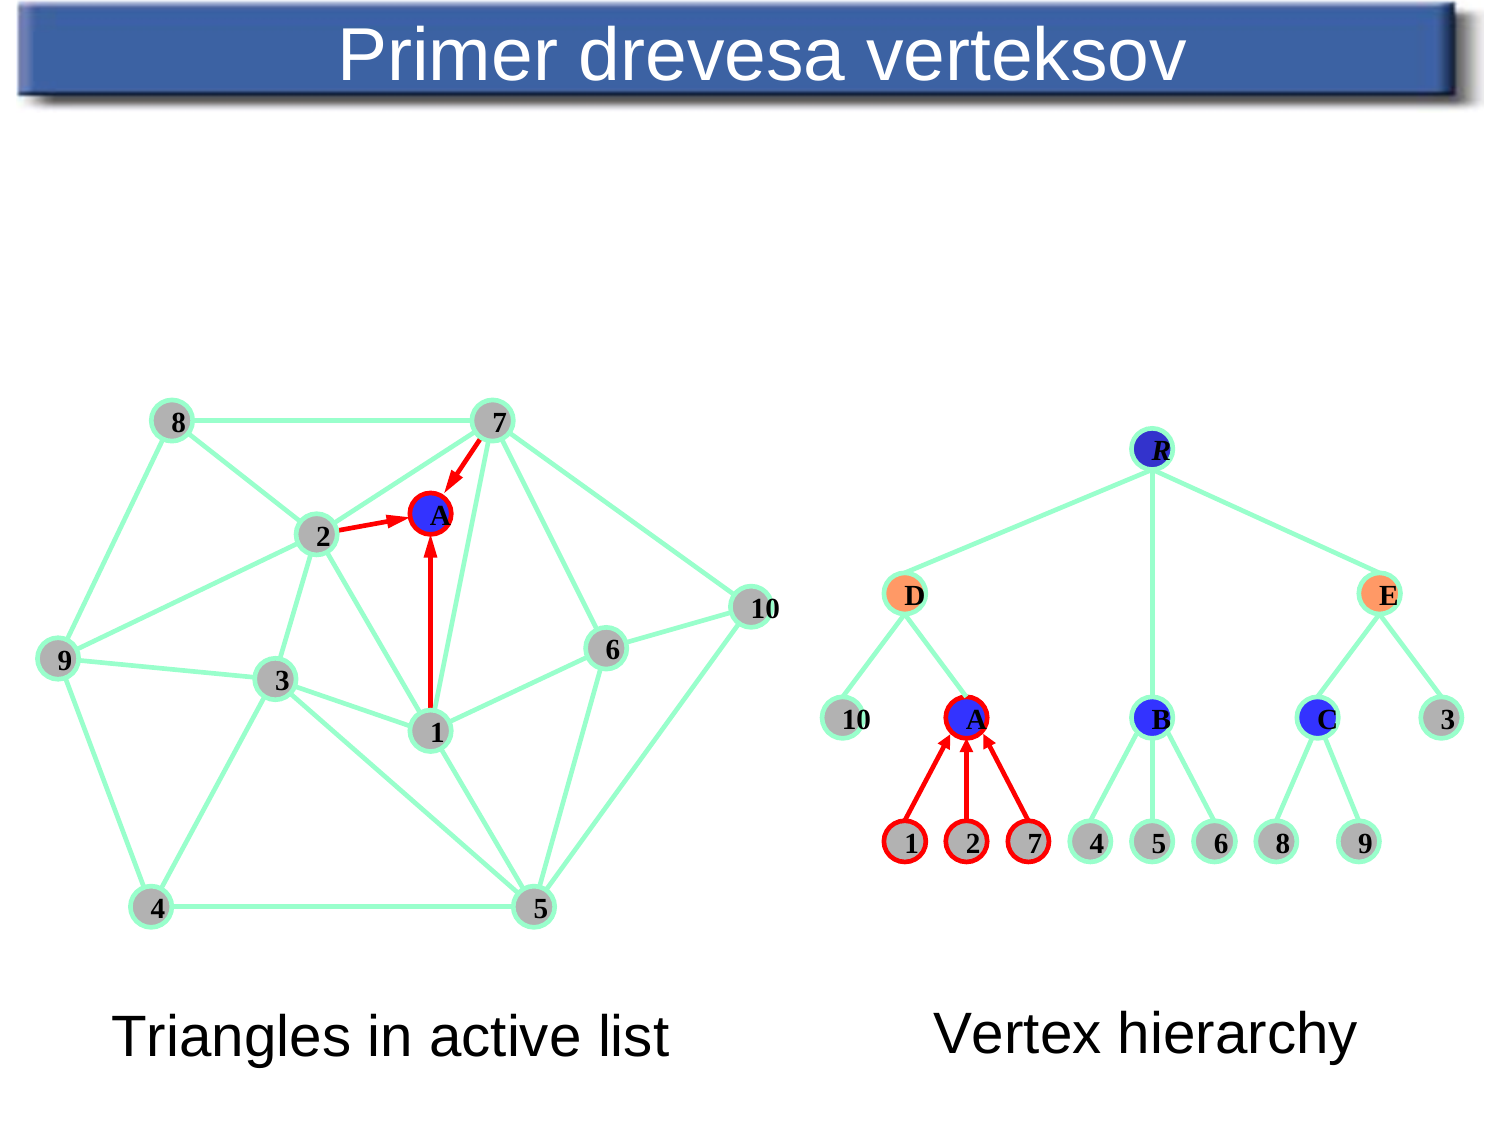

# Primer drevesa verteksov
8
7
R
A
2
D
E
10
6
9
3
10
A
B
C
3
1
1
2
7
4
5
6
8
9
4
5
Vertex hierarchy
Triangles in active list